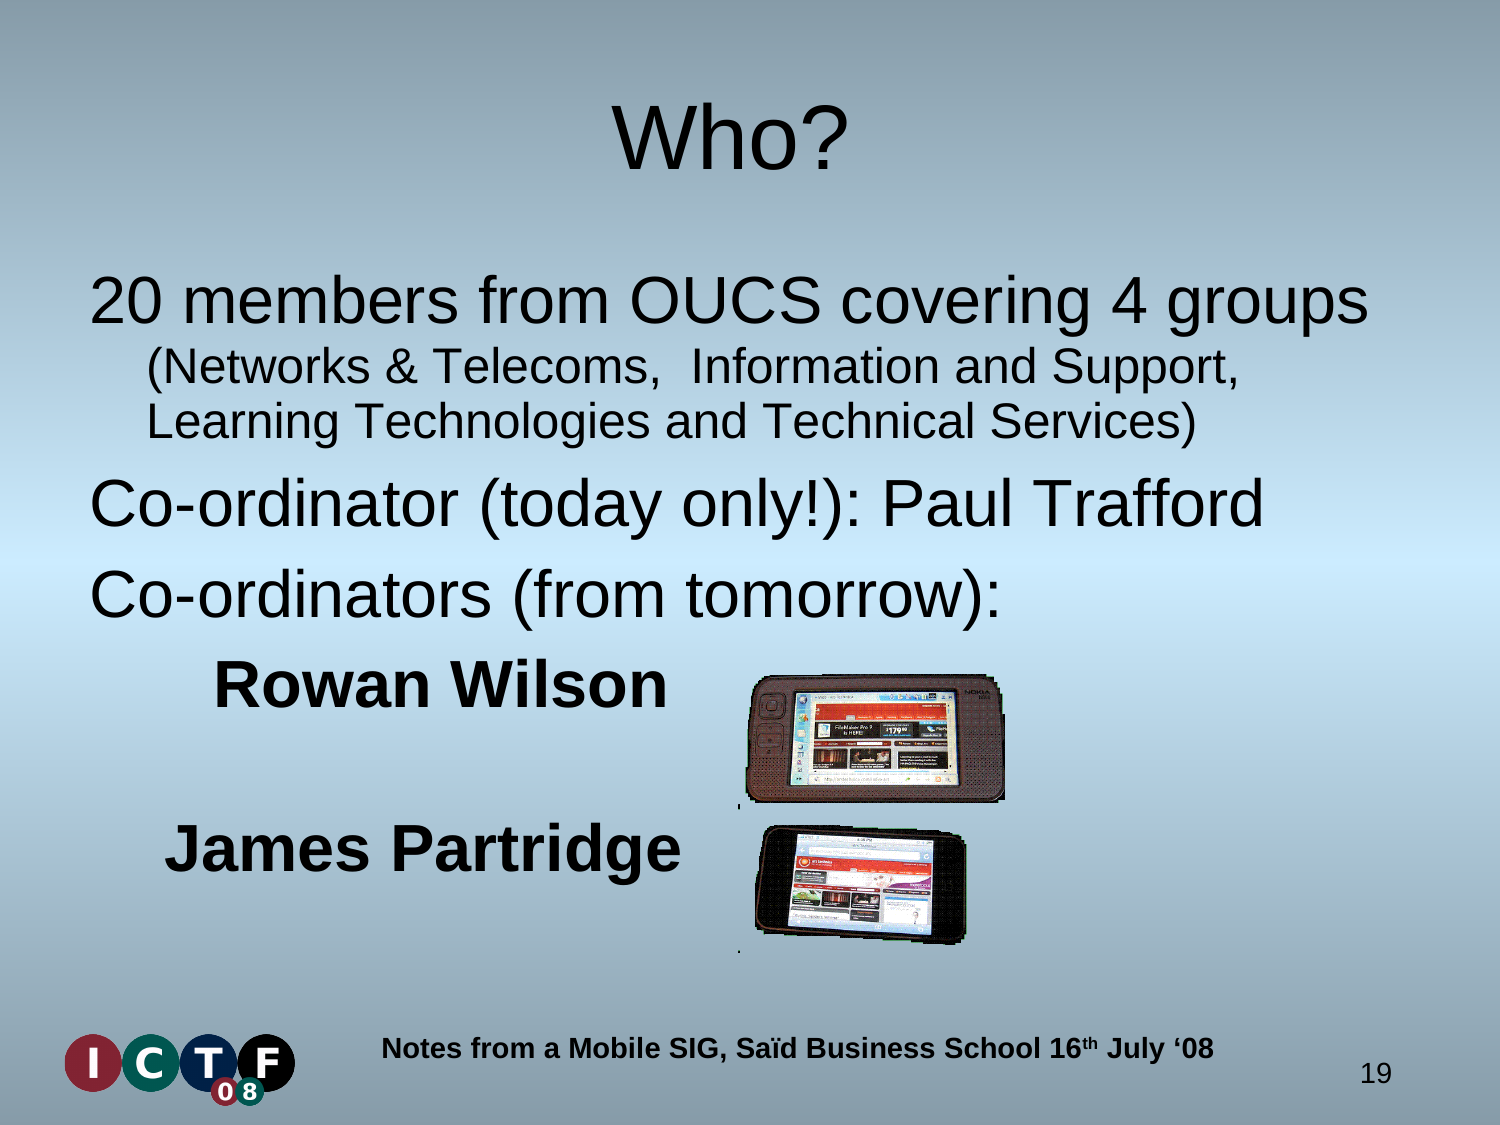

# Who?
20 members from OUCS covering 4 groups (Networks & Telecoms, Information and Support, Learning Technologies and Technical Services)
Co-ordinator (today only!): Paul Trafford
Co-ordinators (from tomorrow):
 Rowan Wilson
James Partridge